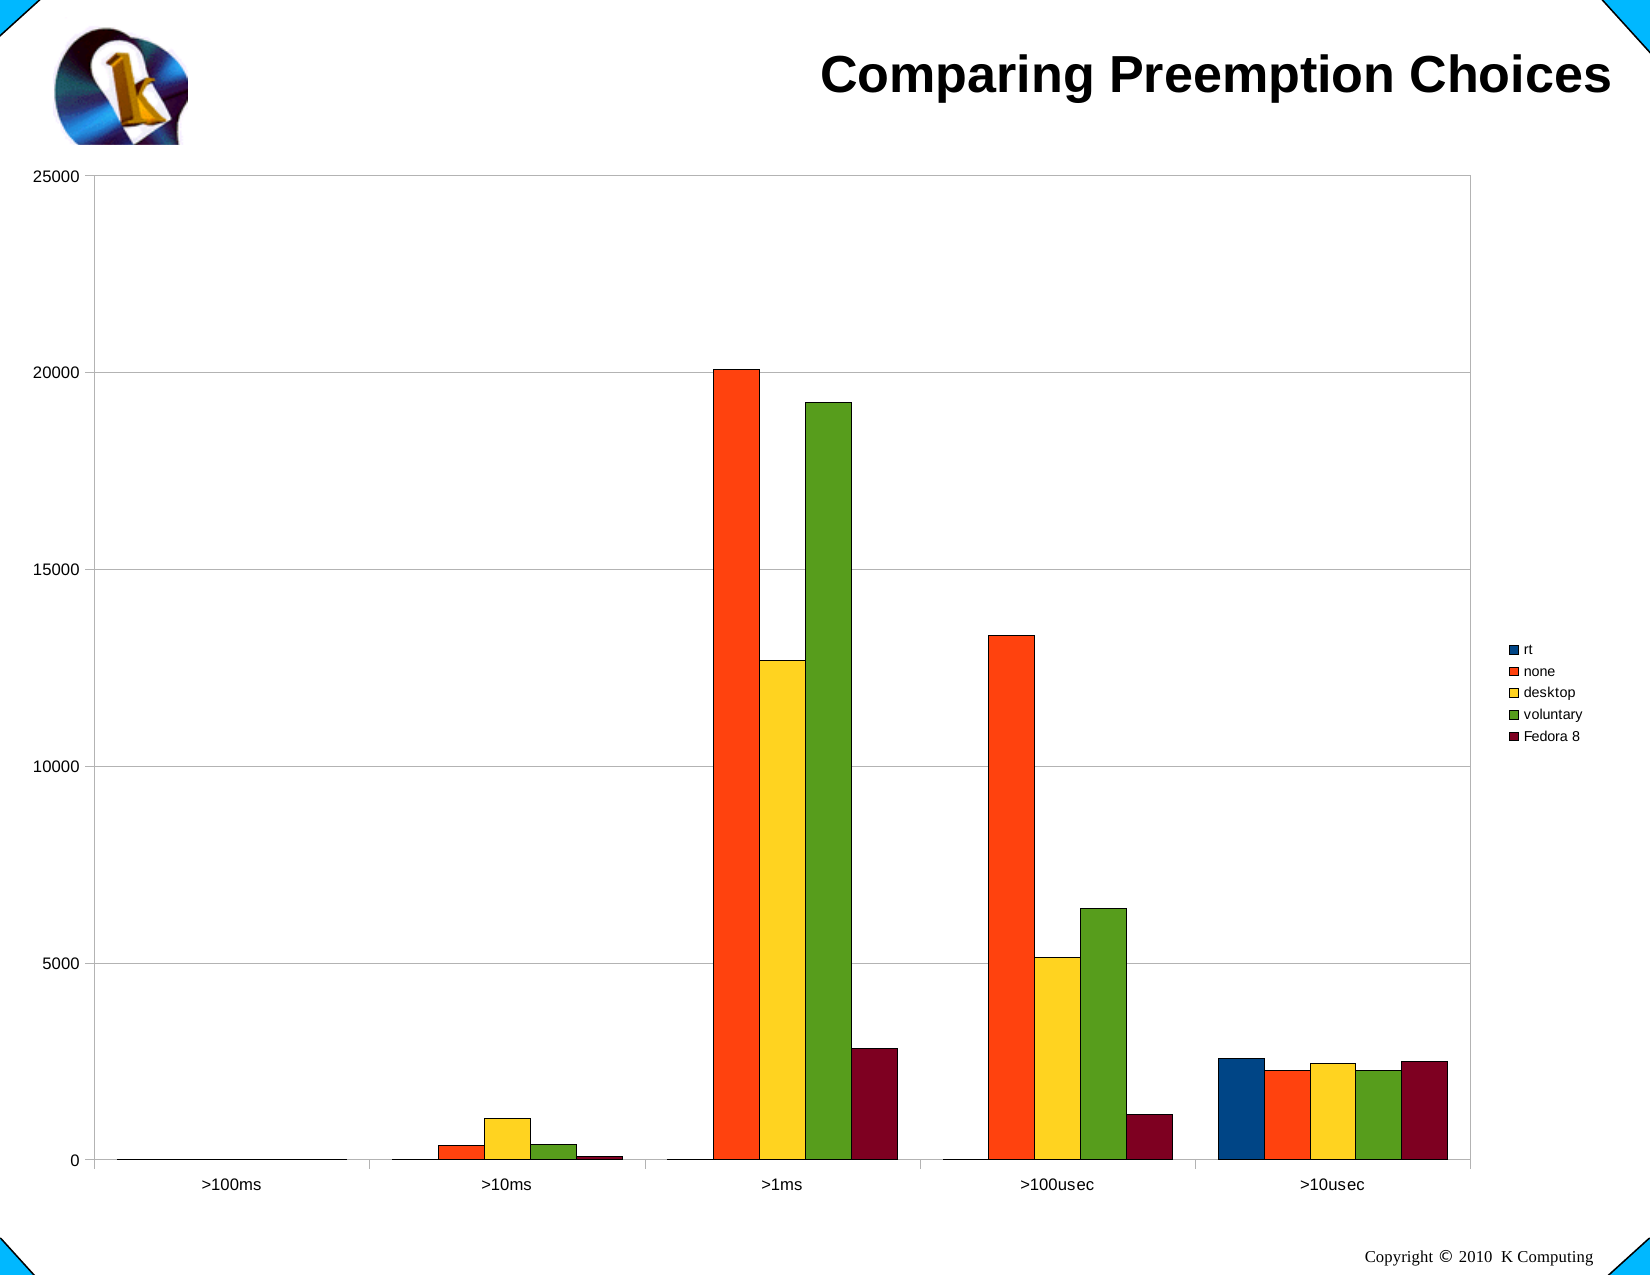

# Comparing Preemption Choices
### Chart
| Category | rt | none | desktop | voluntary | Fedora 8 |
|---|---|---|---|---|---|
| >100ms | 0.0 | 0.0 | 0.0 | 0.0 | 0.0 |
| >10ms | 0.0 | 359.0 | 1042.0 | 391.0 | 90.0 |
| >1ms | 0.0 | 20077.0 | 12680.0 | 19250.0 | 2839.0 |
| >100usec | 0.0 | 13318.0 | 5145.0 | 6395.0 | 1159.0 |
| >10usec | 2584.0 | 2273.0 | 2451.0 | 2263.0 | 2501.0 |